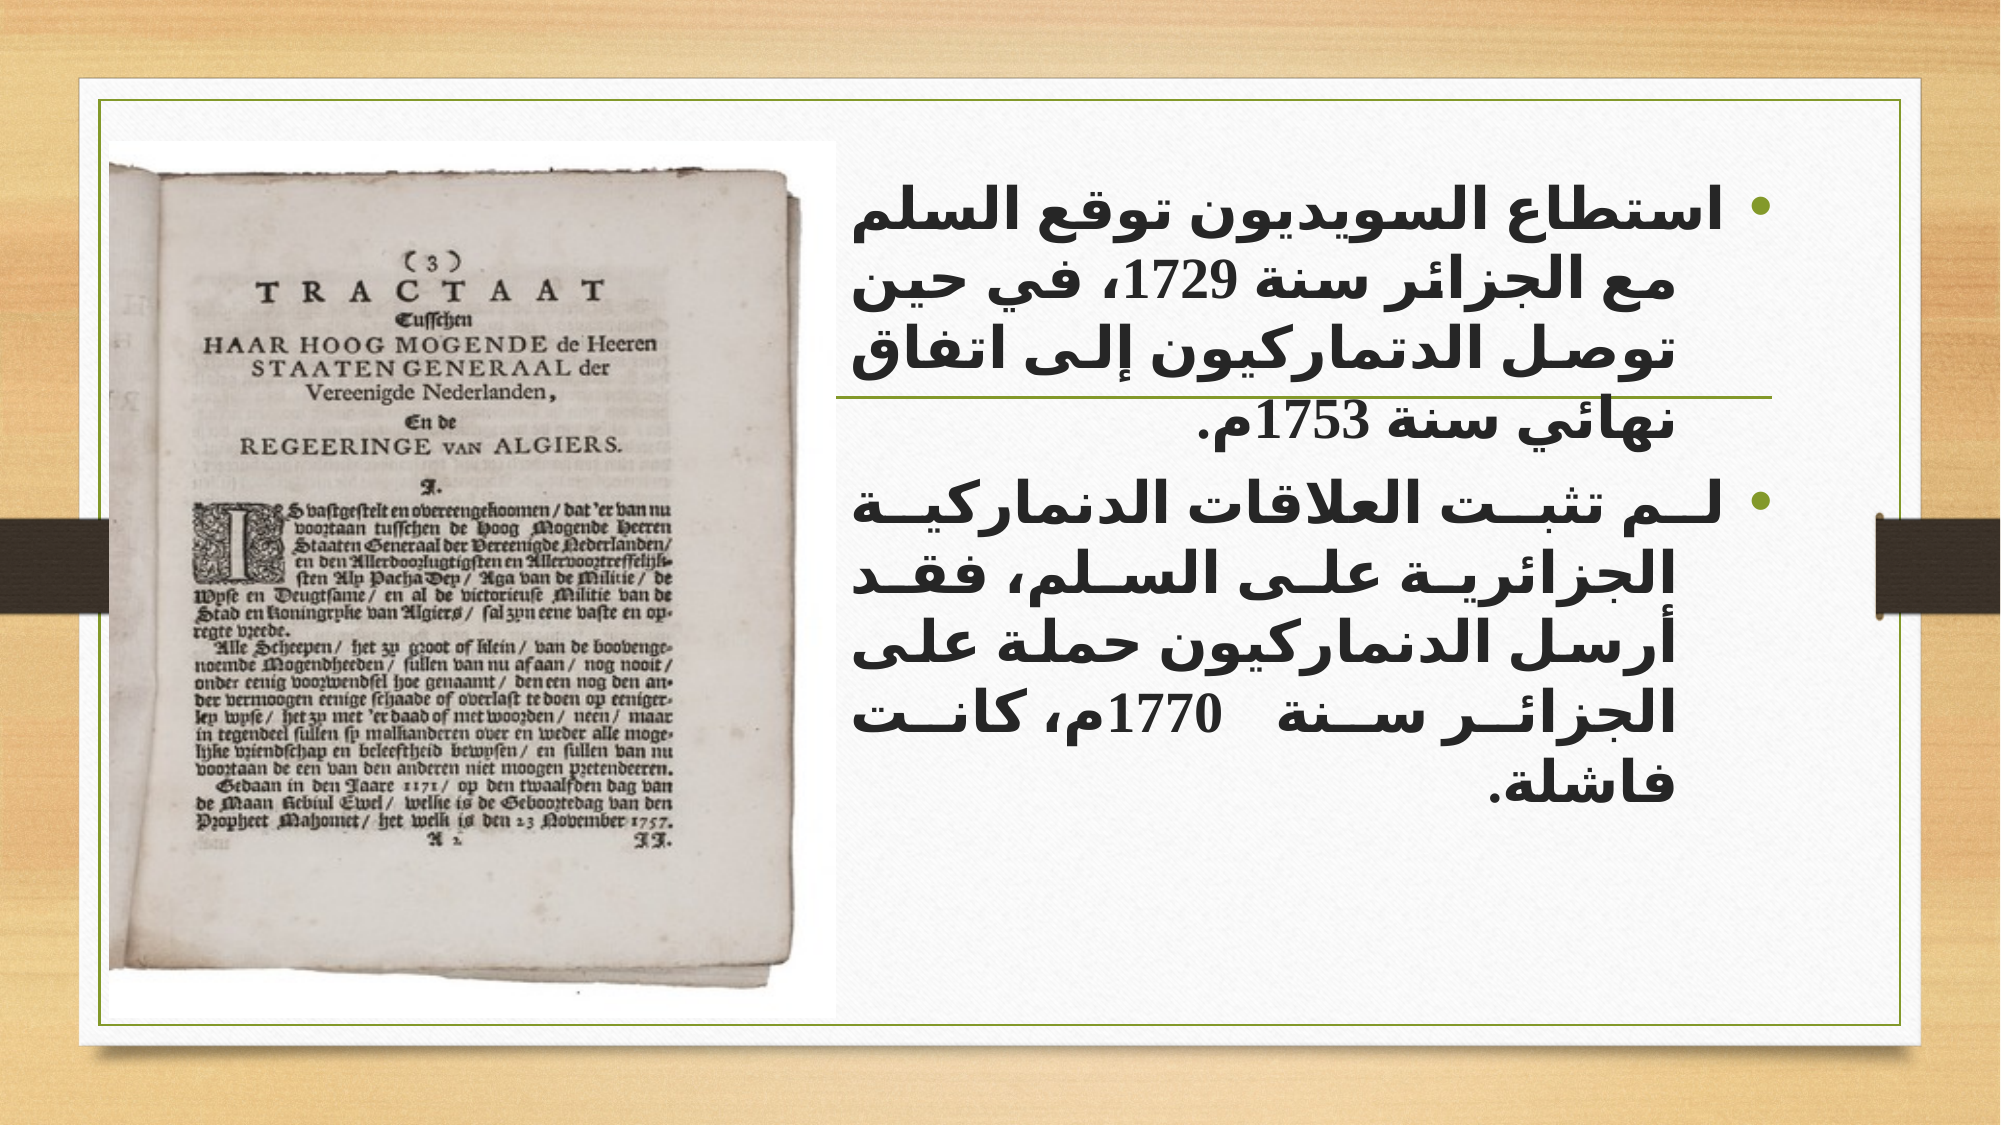

# استطاع السويديون توقع السلم مع الجزائر سنة 1729، في حين توصل الدتماركيون إلى اتفاق نهائي سنة 1753م.
لم تثبت العلاقات الدنماركية الجزائرية على السلم، فقد أرسل الدنماركيون حملة على الجزائر سنة 1770م، كانت فاشلة.